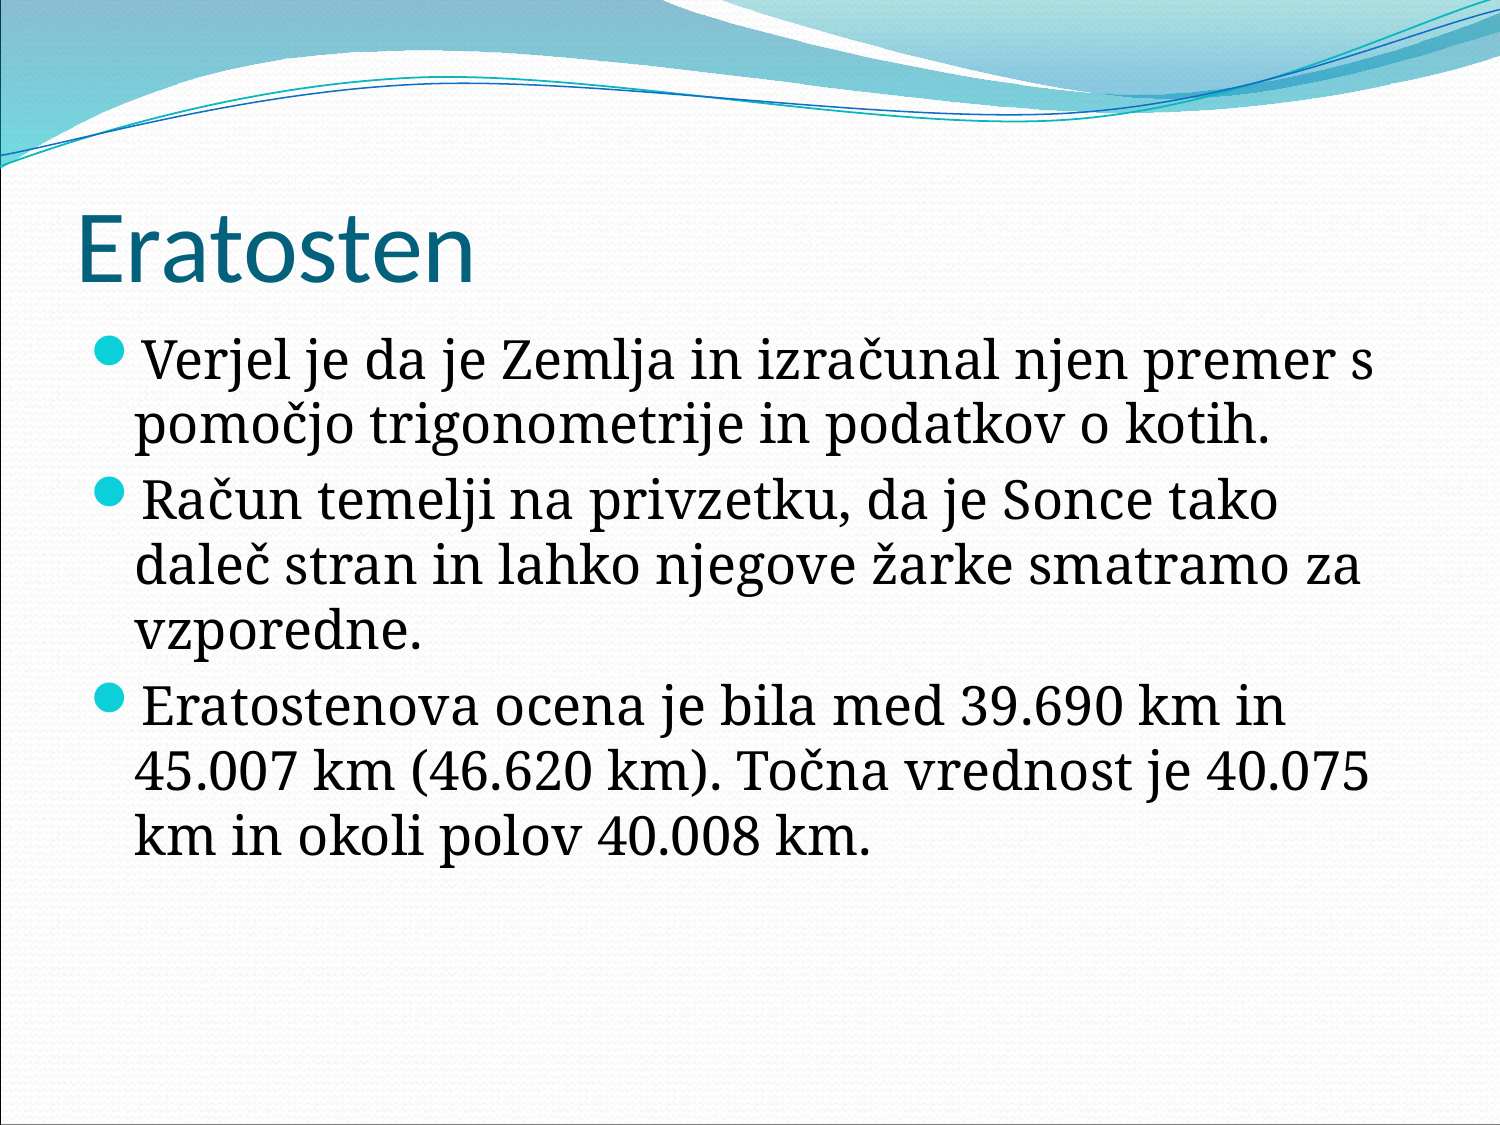

# Eratosten
Verjel je da je Zemlja in izračunal njen premer s pomočjo trigonometrije in podatkov o kotih.
Račun temelji na privzetku, da je Sonce tako daleč stran in lahko njegove žarke smatramo za vzporedne.
Eratostenova ocena je bila med 39.690 km in 45.007 km (46.620 km). Točna vrednost je 40.075 km in okoli polov 40.008 km.